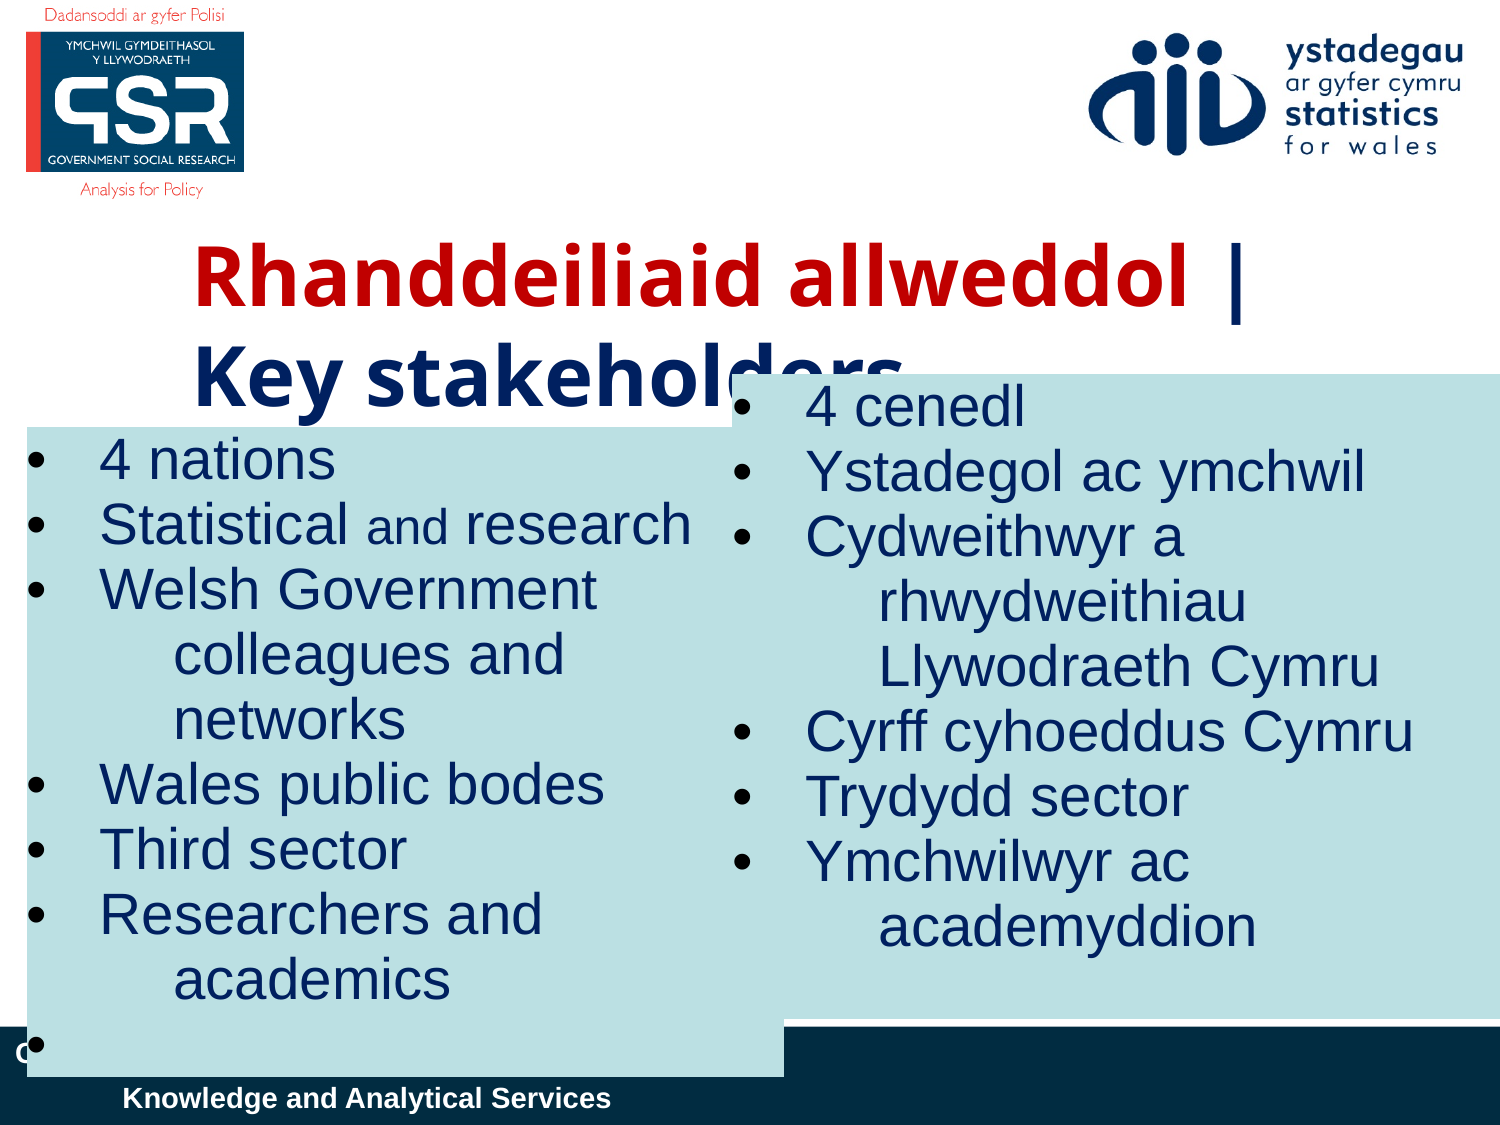

Rhanddeiliaid allweddol | Key stakeholders
| 4 cenedl Ystadegol ac ymchwil Cydweithwyr a rhwydweithiau Llywodraeth Cymru Cyrff cyhoeddus Cymru Trydydd sector Ymchwilwyr ac academyddion |
| --- |
| 4 nations Statistical and research Welsh Government colleagues and networks Wales public bodes Third sector Researchers and academics |
| --- |
Gwasanaethau Gwybodaeth a Dadansoddi
Knowledge and Analytical Services